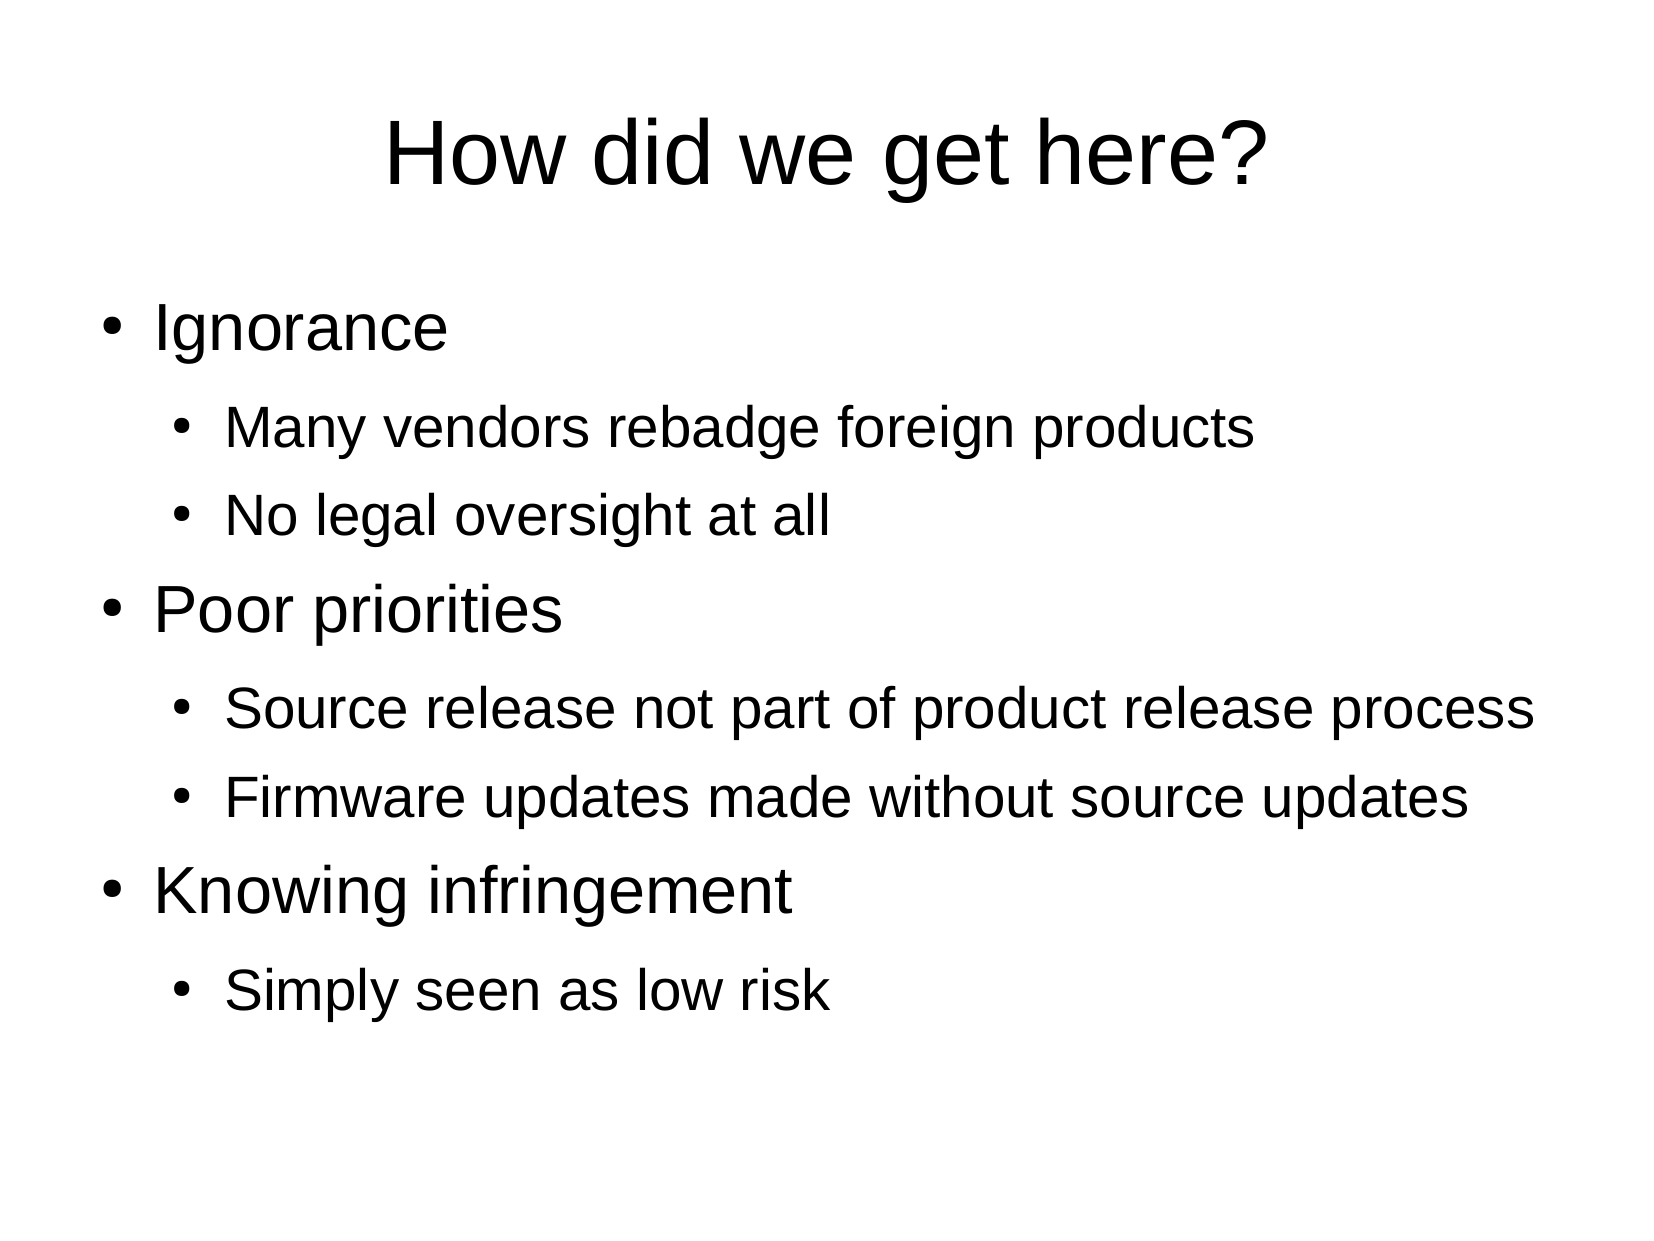

# How did we get here?
Ignorance
Many vendors rebadge foreign products
No legal oversight at all
Poor priorities
Source release not part of product release process
Firmware updates made without source updates
Knowing infringement
Simply seen as low risk